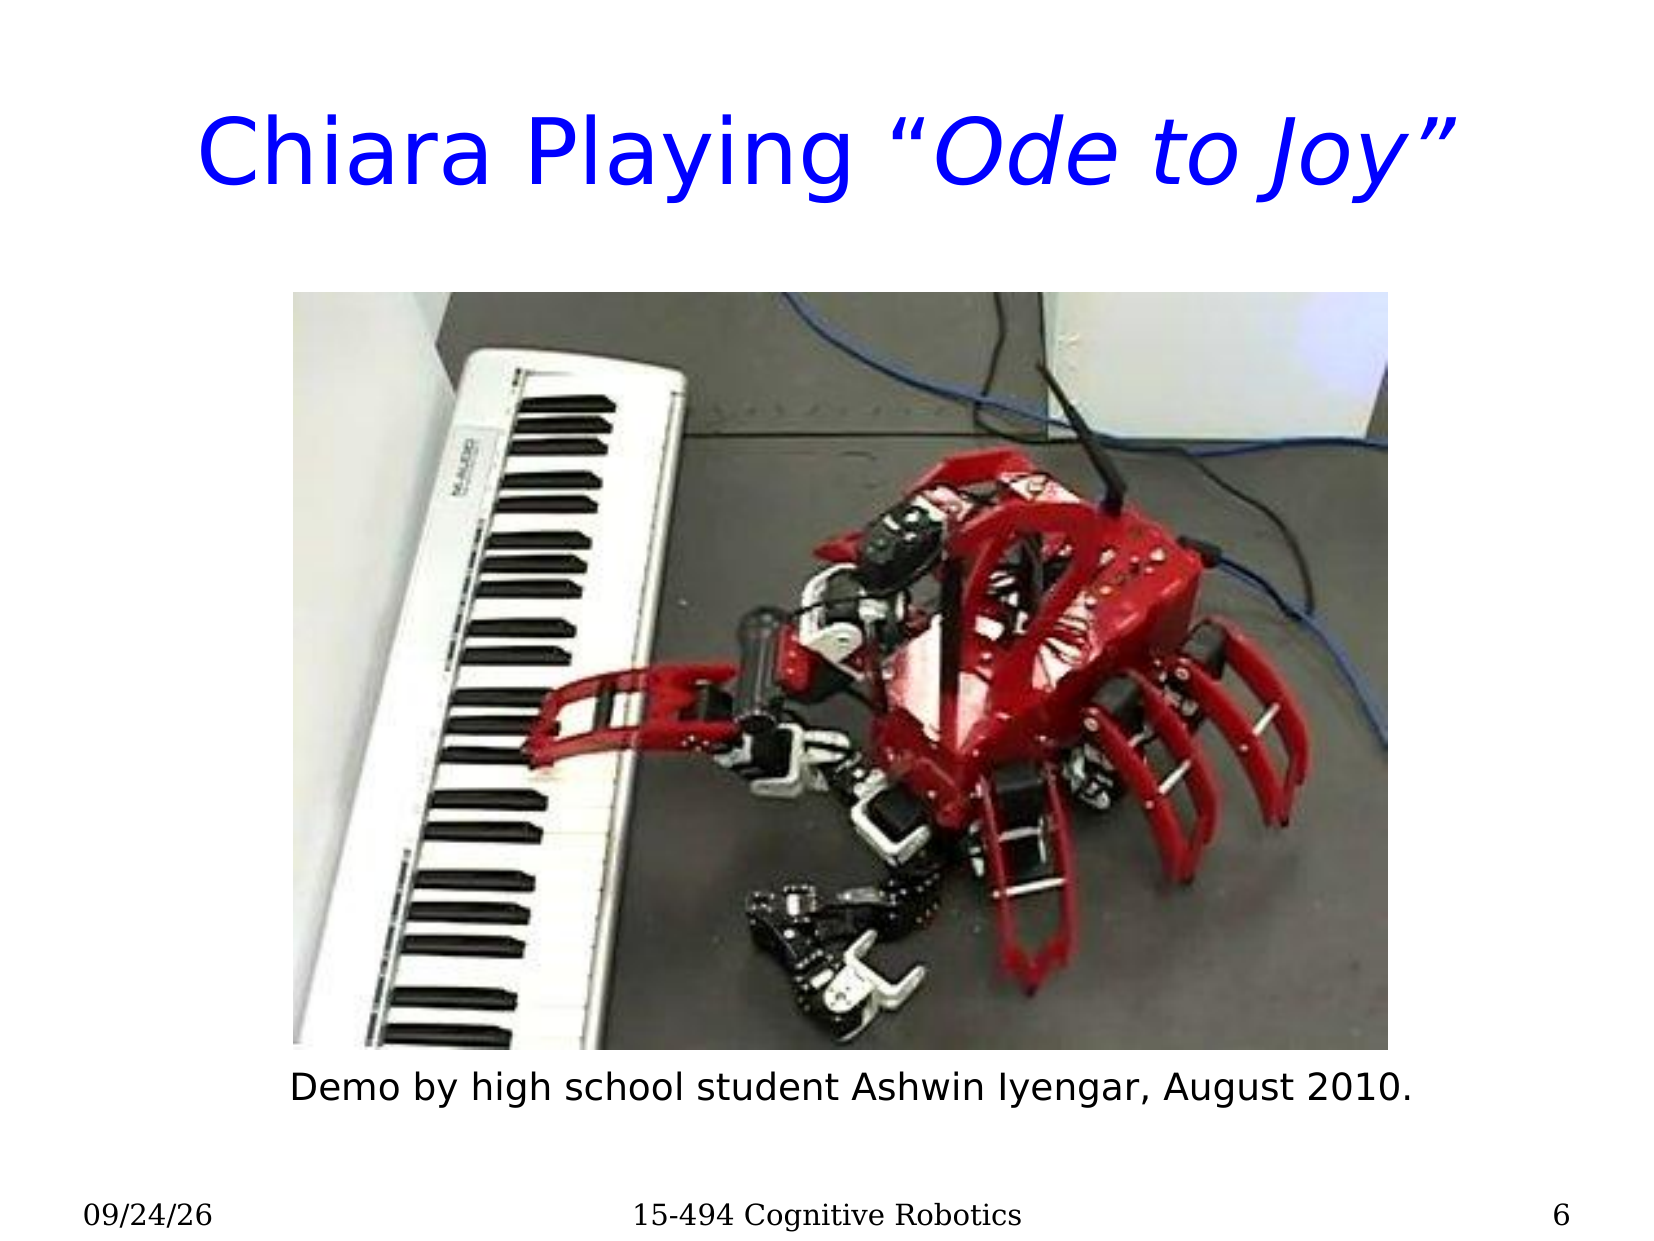

# Chiara Playing “Ode to Joy”
Demo by high school student Ashwin Iyengar, August 2010.
15-494 Cognitive Robotics
6